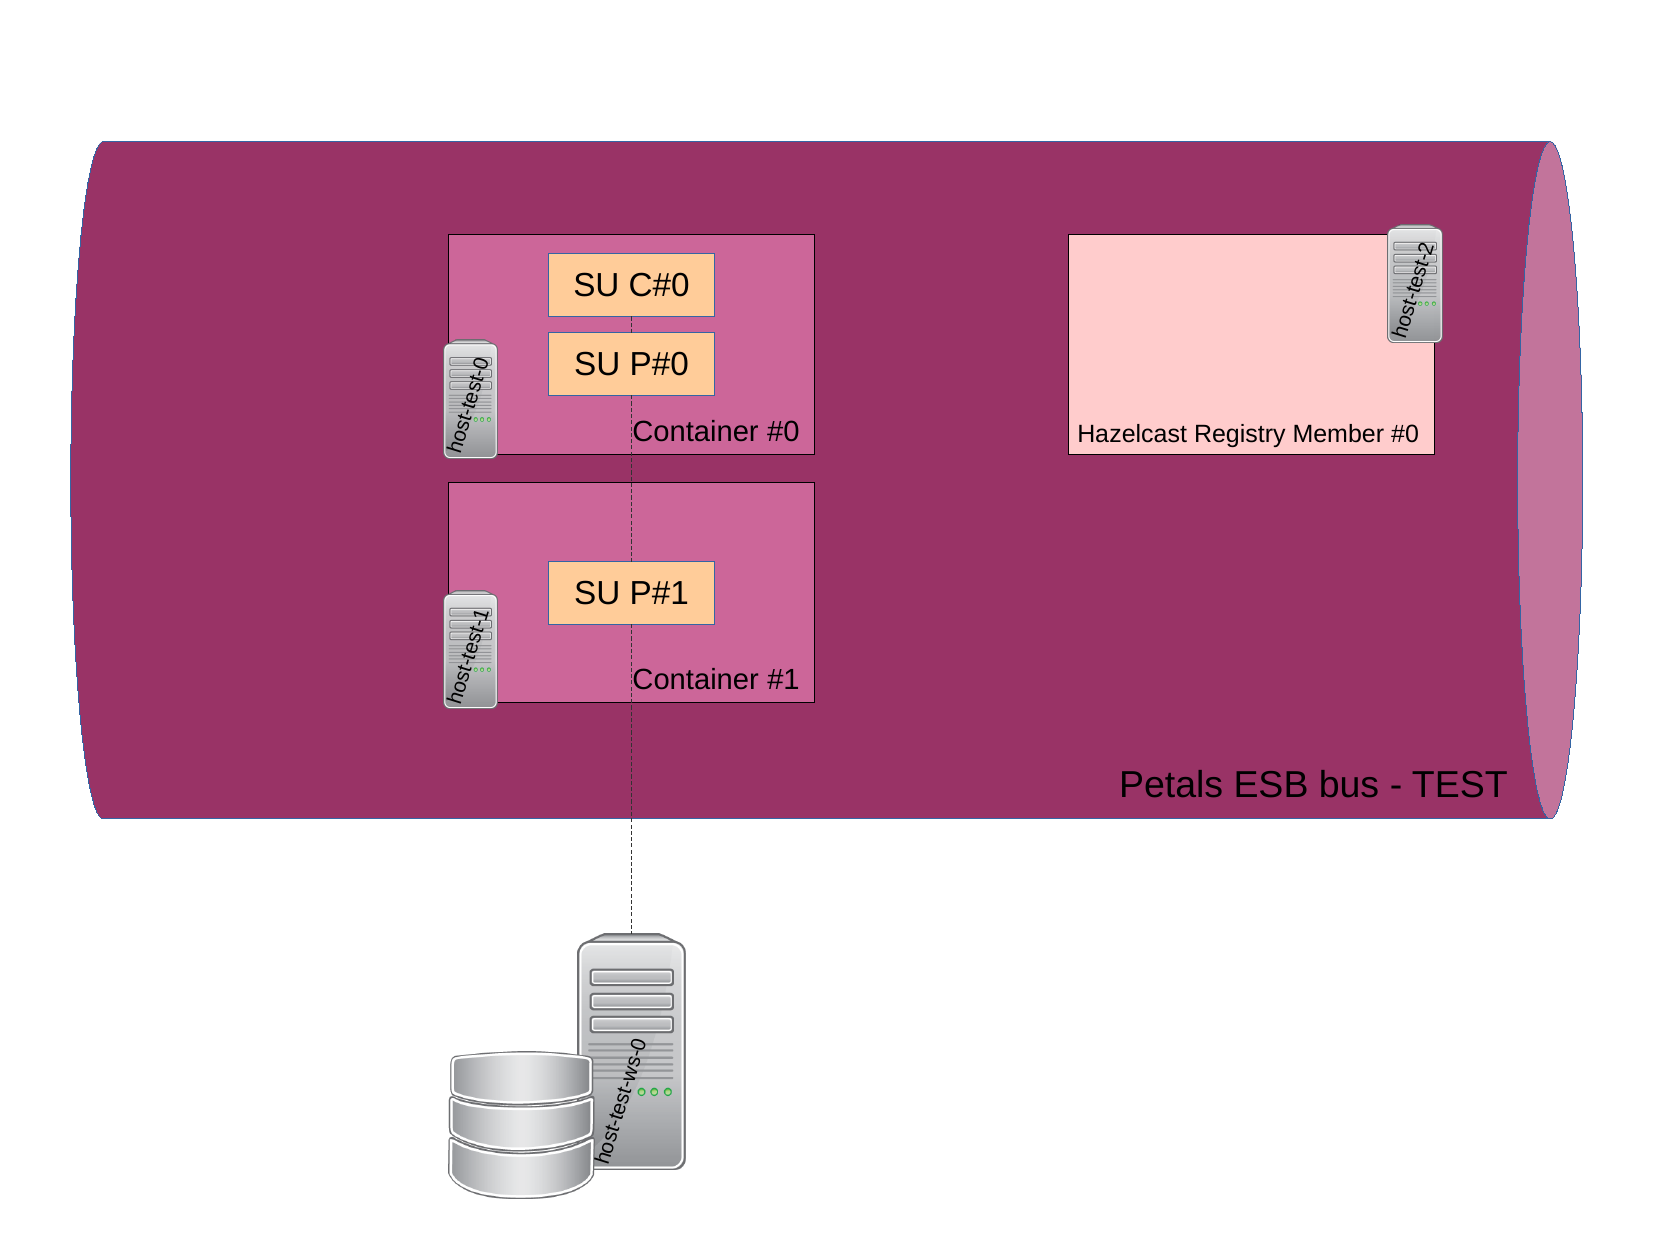

Container #0
Hazelcast Registry Member #0
SU C#0
host-test-2
SU P#0
host-test-0
Container #1
SU P#1
host-test-1
Petals ESB bus - TEST
host-test-ws-0